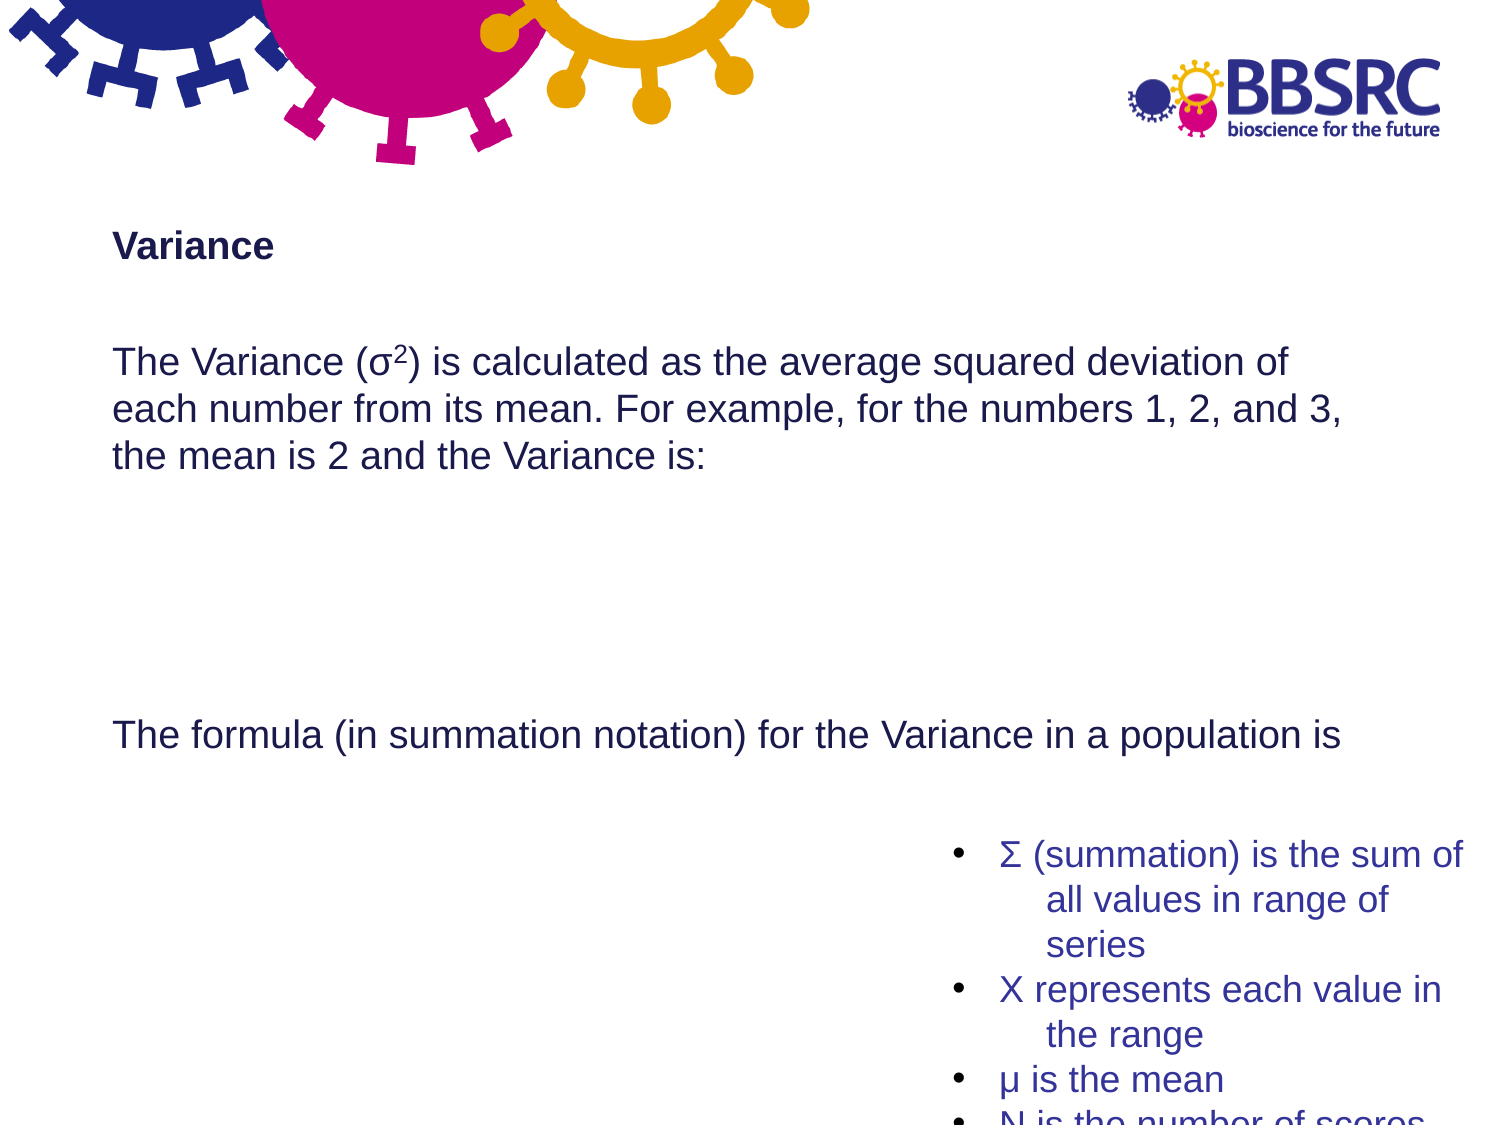

# Variance
The Variance (σ2) is calculated as the average squared deviation of each number from its mean. For example, for the numbers 1, 2, and 3, the mean is 2 and the Variance is:
The formula (in summation notation) for the Variance in a population is
Ʃ (summation) is the sum of all values in range of series
X represents each value in the range
μ is the mean
N is the number of scores